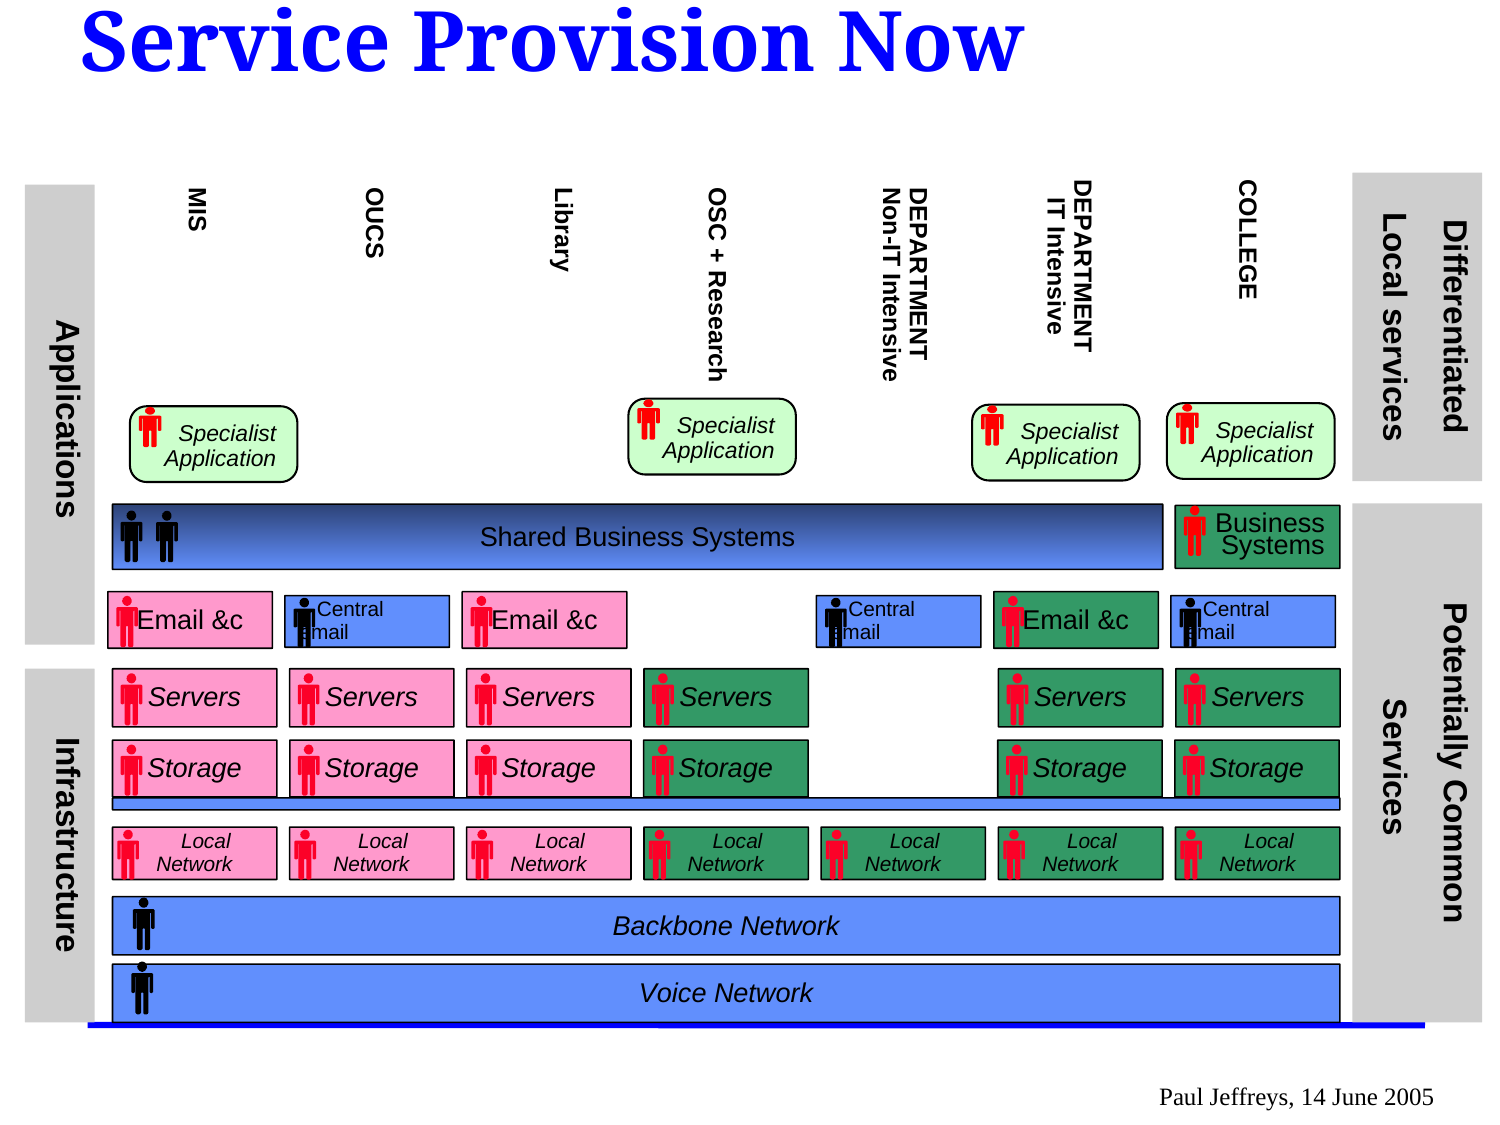

# Service Provision Now
MIS
OUCS
Library
OSC + Research
DEPARTMENT
Non-IT Intensive
DEPARTMENT
IT Intensive
COLLEGE
Differentiated
Local services
 Applications
Specialist
Application
Specialist
Application
Specialist
Application
Specialist
Application
Business
Systems
Shared Business Systems
Potentially Common
 Services
 Central email
 Central email
 Central email
Email &c
Email &c
Email &c
Infrastructure
Servers
Servers
Servers
Servers
Servers
Servers
Storage
Storage
Storage
Storage
Storage
Storage
 Local Network
 Local Network
 Local Network
 Local Network
 Local Network
 Local Network
 Local Network
Backbone Network
Voice Network
Paul Jeffreys, 14 June 2005